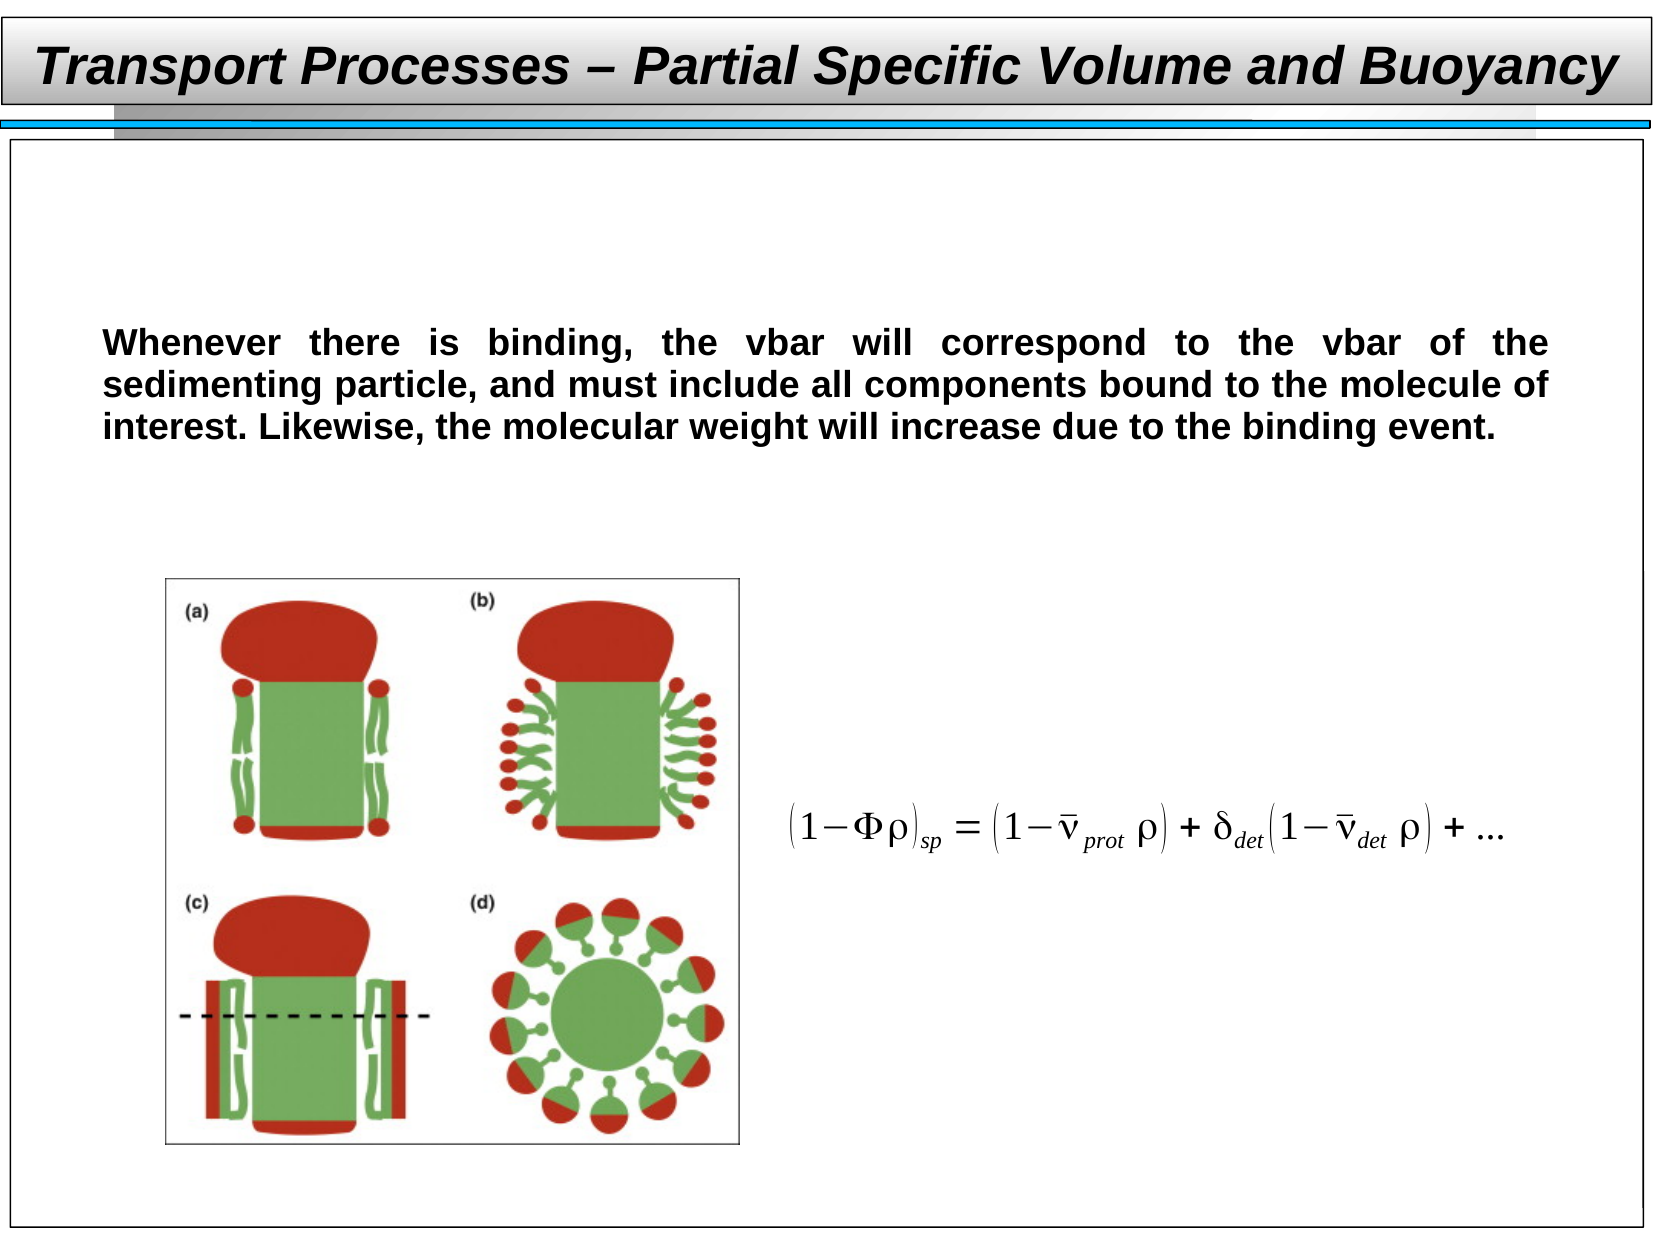

Transport Processes – Partial Specific Volume and Buoyancy
Whenever there is binding, the vbar will correspond to the vbar of the sedimenting particle, and must include all components bound to the molecule of interest. Likewise, the molecular weight will increase due to the binding event.